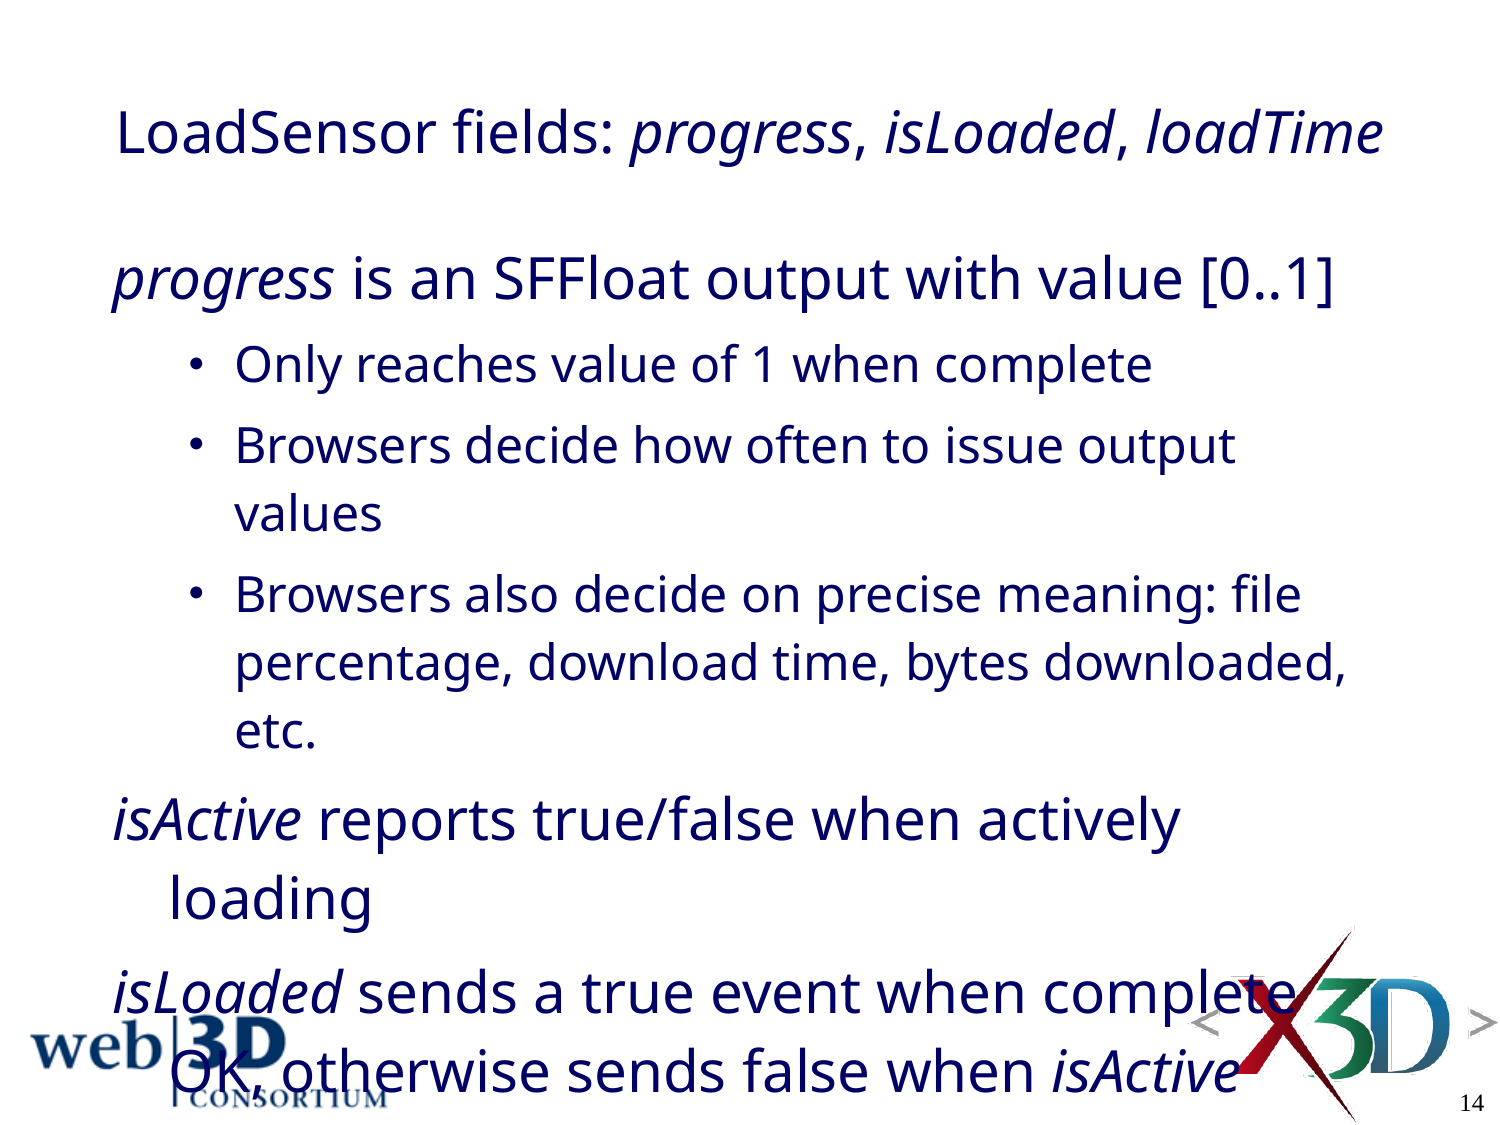

# LoadSensor fields: progress, isLoaded, loadTime
progress is an SFFloat output with value [0..1]
Only reaches value of 1 when complete
Browsers decide how often to issue output values
Browsers also decide on precise meaning: file percentage, download time, bytes downloaded, etc.
isActive reports true/false when actively loading
isLoaded sends a true event when complete OK, otherwise sends false when isActive goes false
loadTime also sent, having the same timestamp, when the isLoaded='true' event is sent